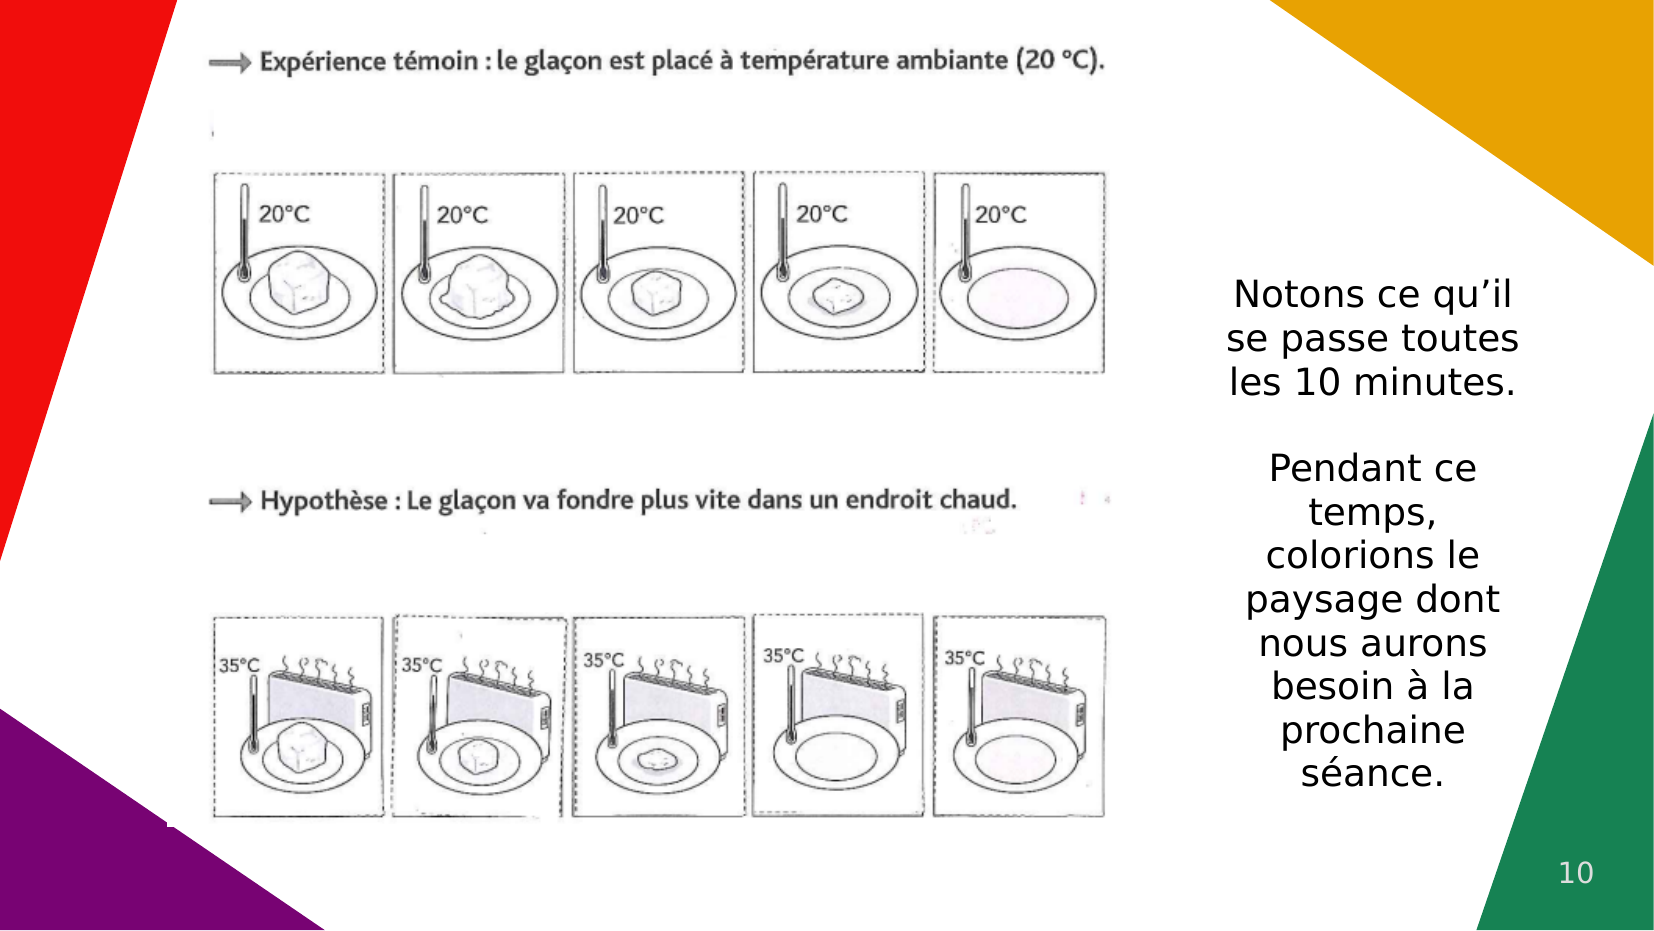

Notons ce qu’il se passe toutes les 10 minutes.
Pendant ce temps, colorions le paysage dont nous aurons besoin à la prochaine séance.
10